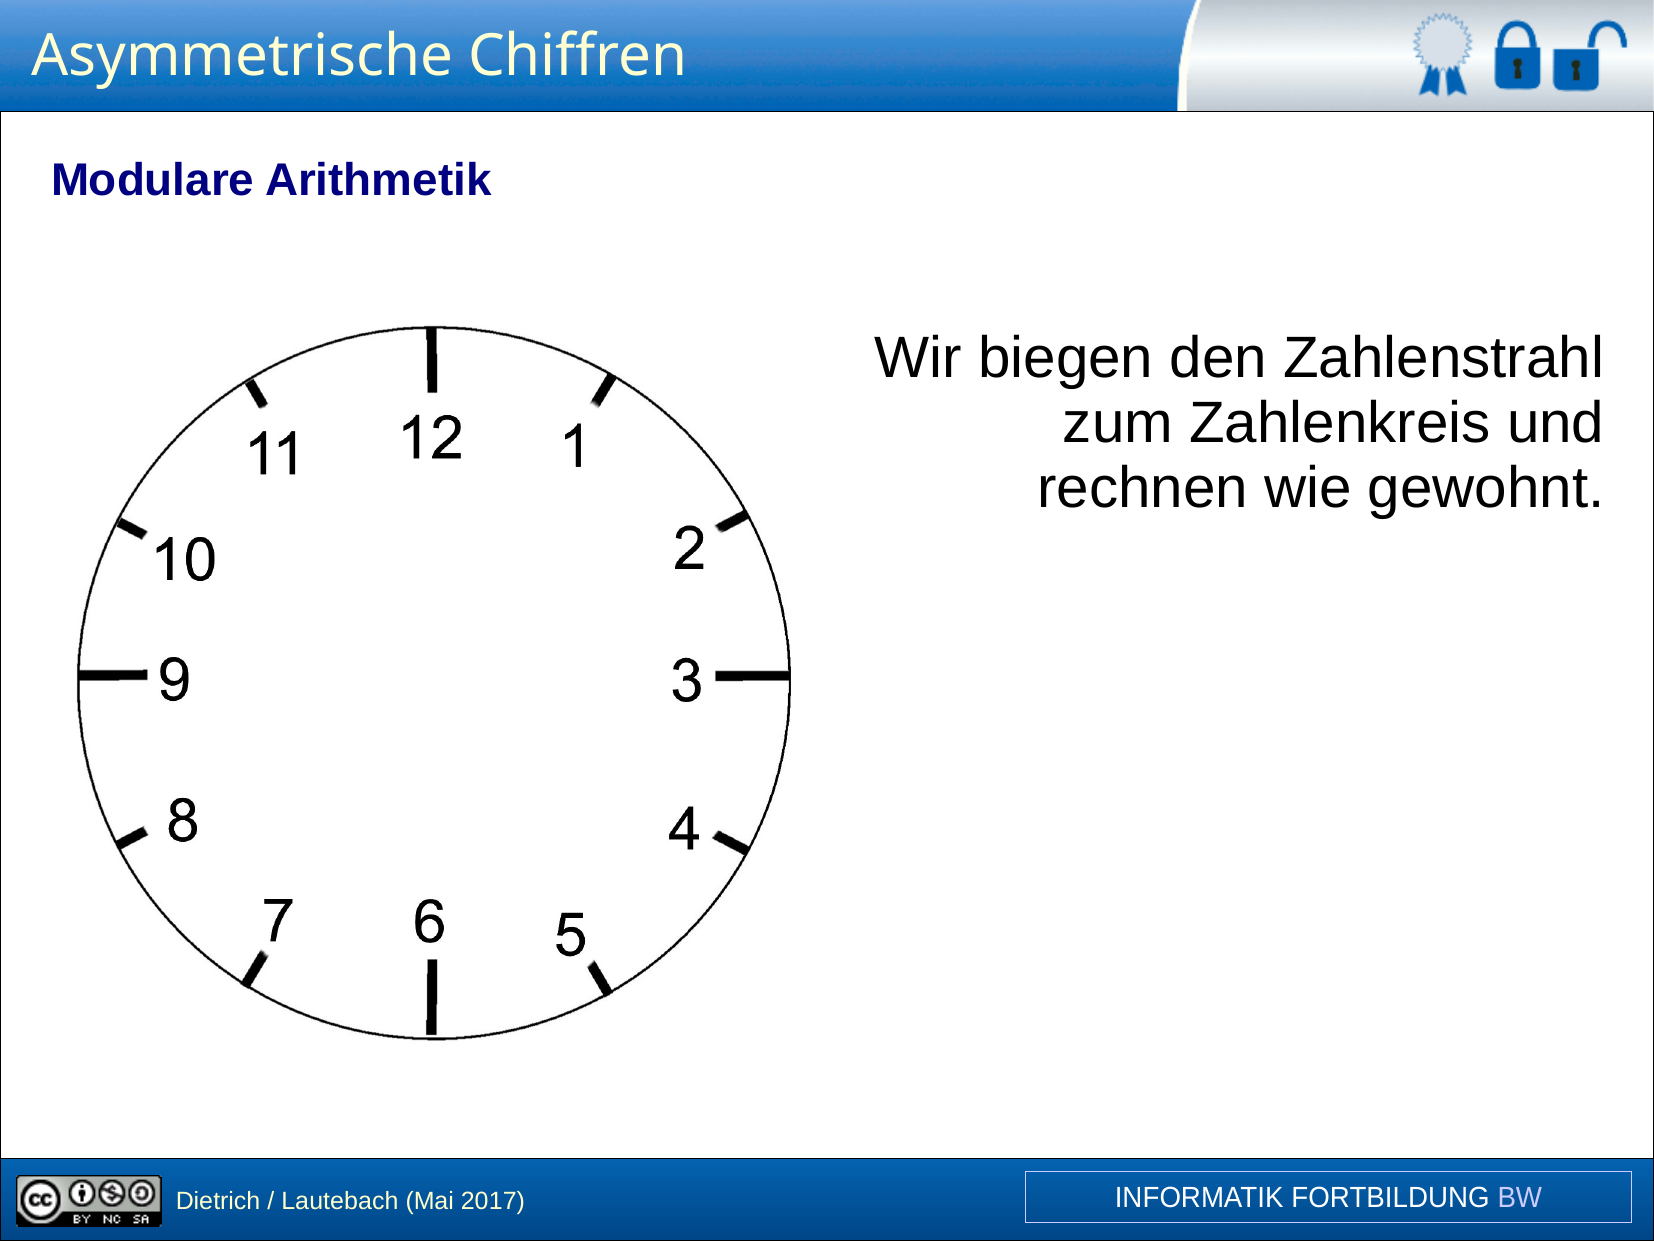

# Asymmetrische Chiffren
Modulare Arithmetik
Wir biegen den Zahlenstrahl zum Zahlenkreis und rechnen wie gewohnt.
32